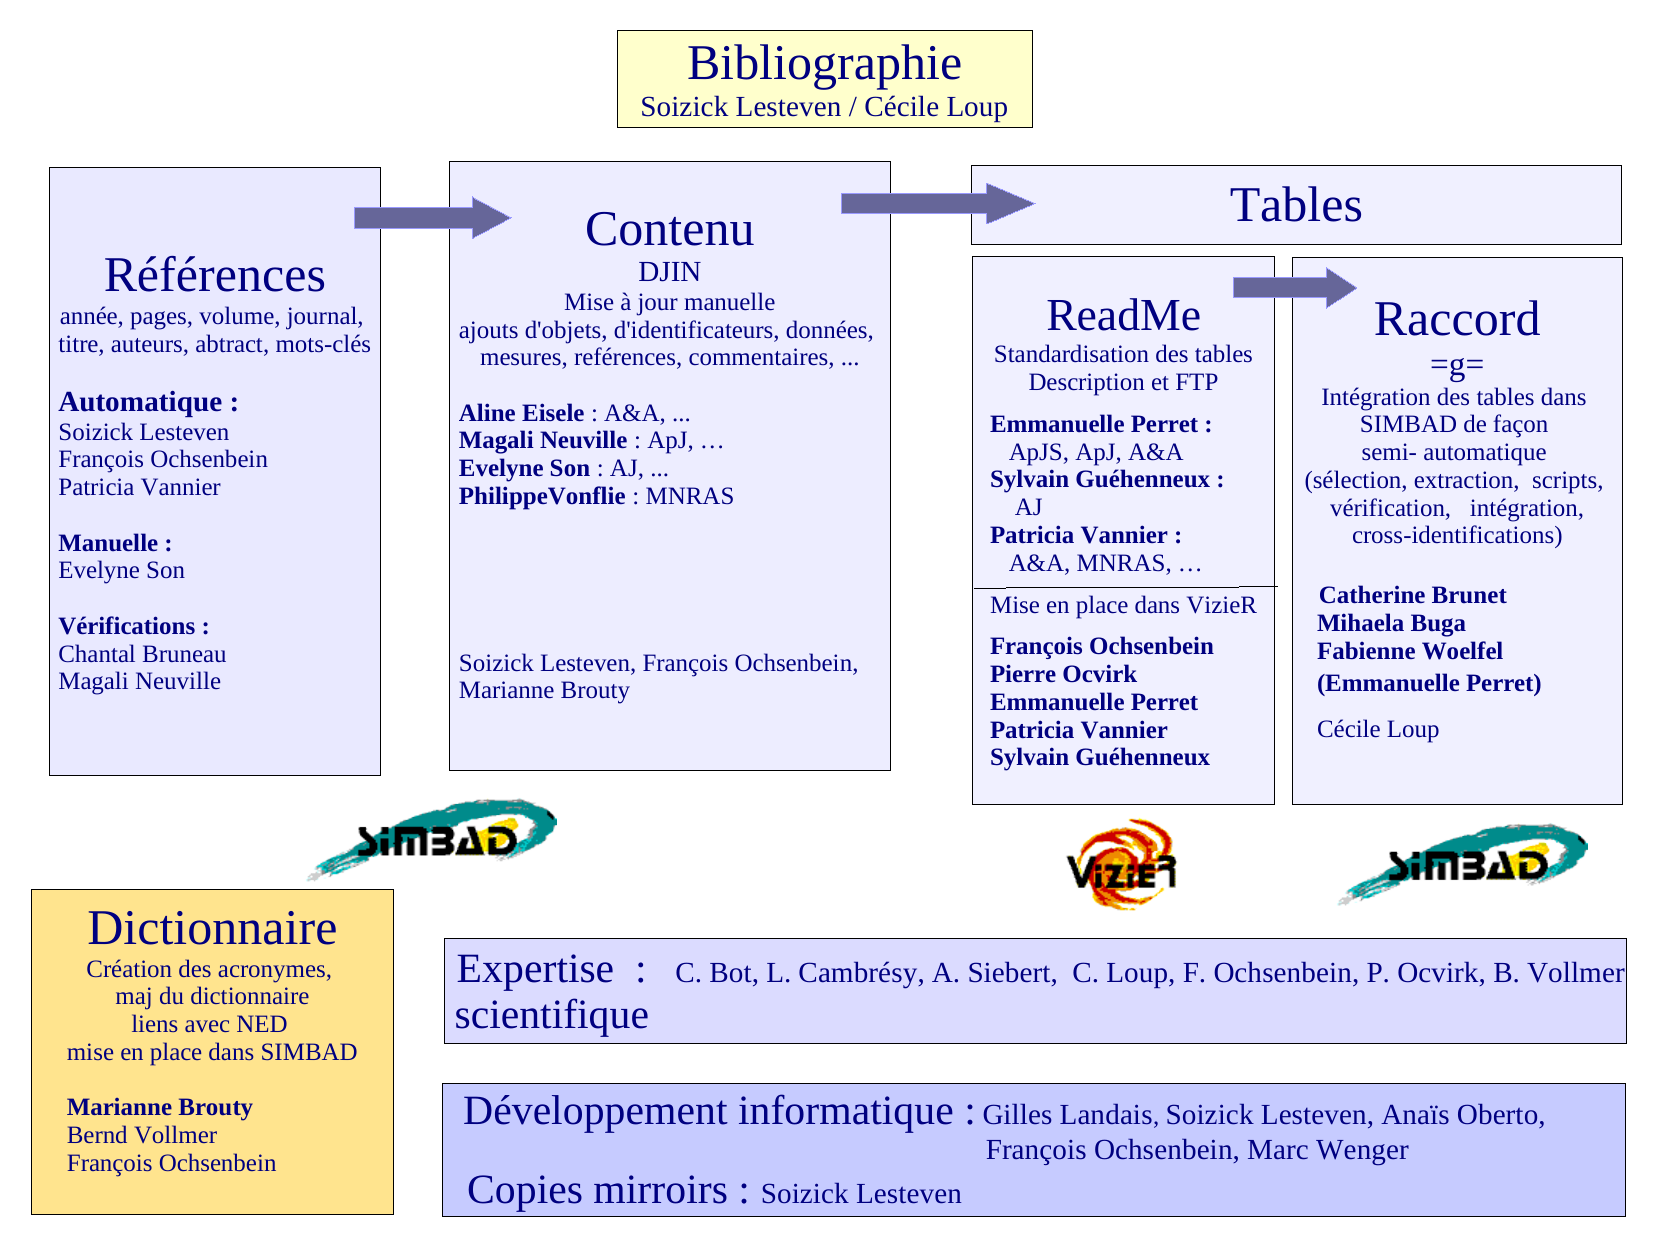

Bibliographie
Soizick Lesteven / Cécile Loup
Contenu
DJIN
Mise à jour manuelle
ajouts d'objets, d'identificateurs, données,
mesures, reférences, commentaires, ...
Aline Eisele : A&A, ...
Magali Neuville : ApJ, …
Evelyne Son : AJ, ...
PhilippeVonflie : MNRAS
Soizick Lesteven, François Ochsenbein,
Marianne Brouty
Tables
Références
année, pages, volume, journal,
titre, auteurs, abtract, mots-clés
Automatique :
Soizick Lesteven
François Ochsenbein
Patricia Vannier
Manuelle :
Evelyne Son
Vérifications :
Chantal Bruneau
Magali Neuville
ReadMe
Standardisation des tables
Description et FTP
Emmanuelle Perret :
 ApJS, ApJ, A&A
Sylvain Guéhenneux :
 AJ
Patricia Vannier :
 A&A, MNRAS, …
Mise en place dans VizieR
François Ochsenbein
Pierre Ocvirk
Emmanuelle Perret
Patricia Vannier
Sylvain Guéhenneux
Raccord
=g=
Intégration des tables dans
SIMBAD de façon
semi- automatique
(sélection, extraction, scripts,
vérification, intégration,
cross-identifications)
 Catherine Brunet
 Mihaela Buga
 Fabienne Woelfel
 (Emmanuelle Perret)
 Cécile Loup
Dictionnaire
Création des acronymes,
maj du dictionnaire
liens avec NED
mise en place dans SIMBAD
Marianne Brouty
Bernd Vollmer
François Ochsenbein
 Expertise : C. Bot, L. Cambrésy, A. Siebert, C. Loup, F. Ochsenbein, P. Ocvirk, B. Vollmer
 scientifique
 Développement informatique : Gilles Landais, Soizick Lesteven, Anaïs Oberto,
 François Ochsenbein, Marc Wenger
 Copies mirroirs : Soizick Lesteven